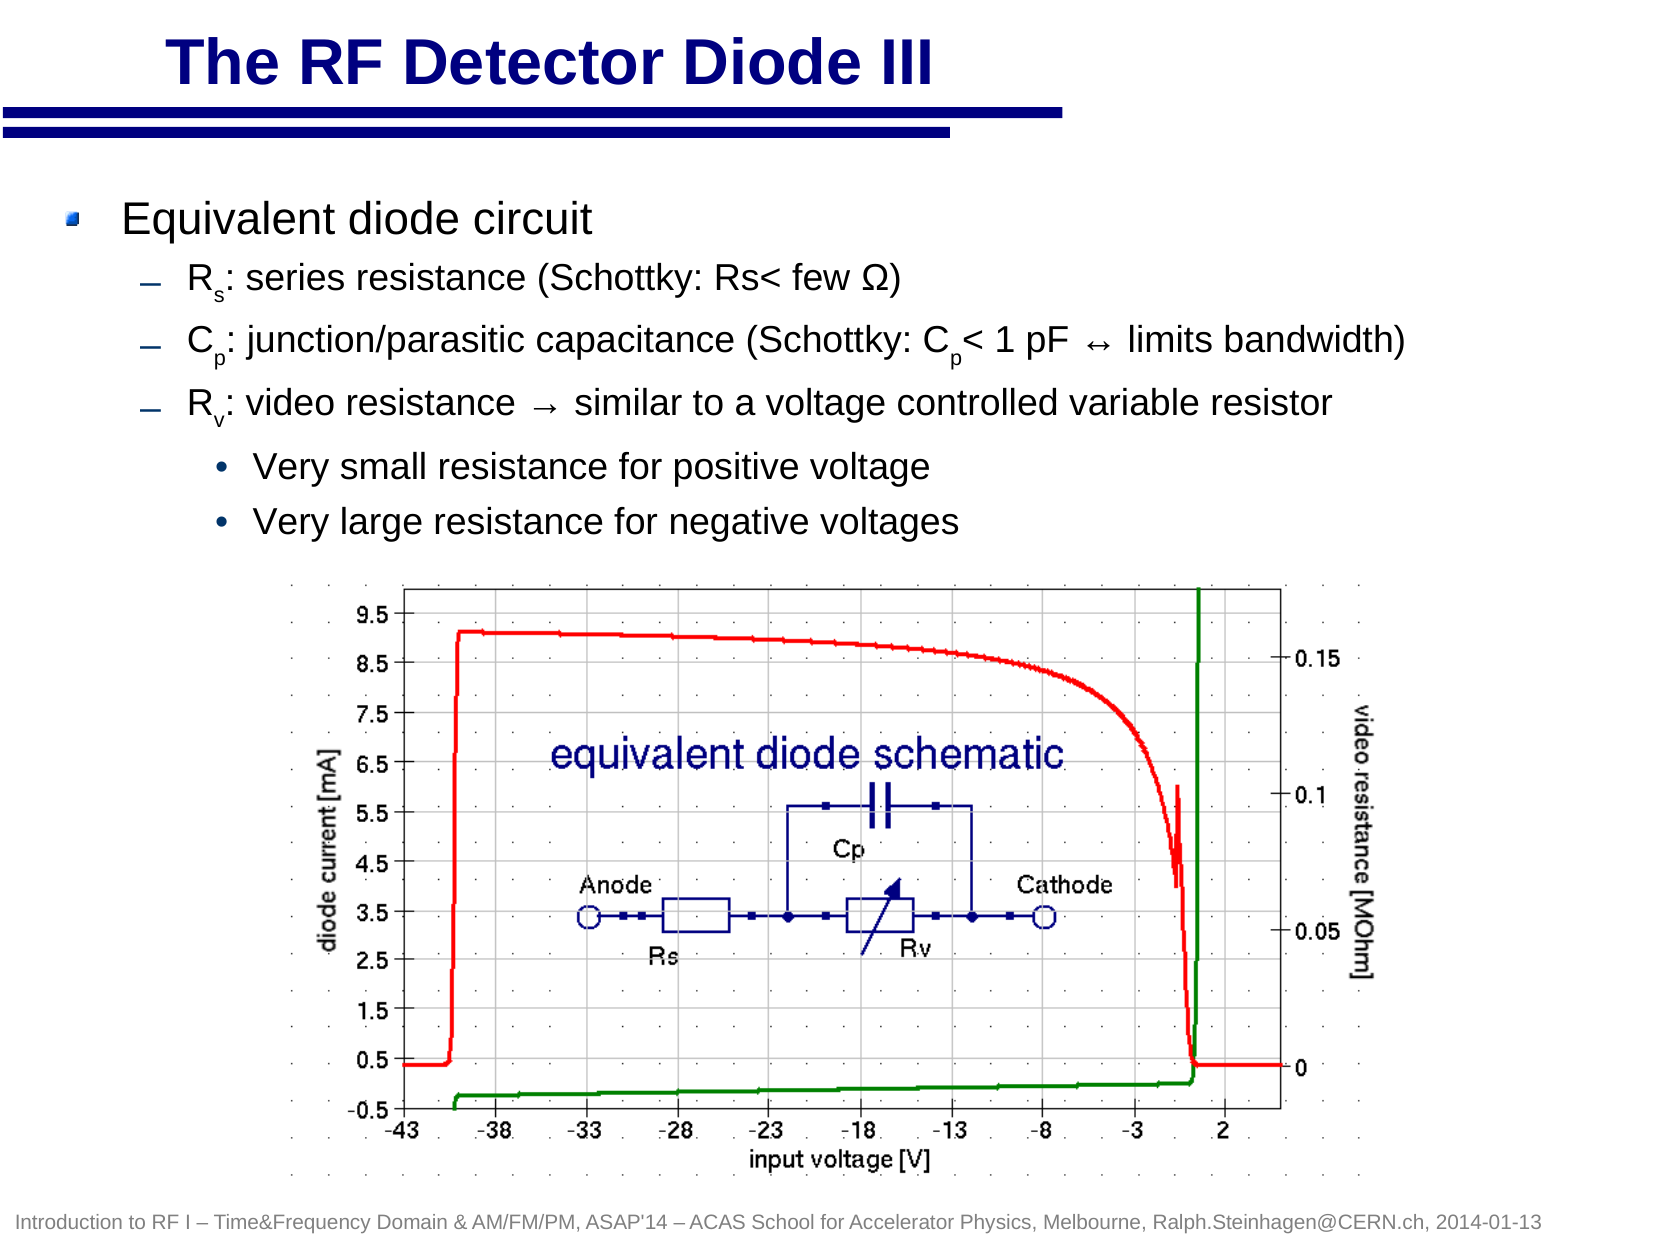

# The RF Detector Diode III
Equivalent diode circuit
Rs: series resistance (Schottky: Rs< few Ω)
Cp: junction/parasitic capacitance (Schottky: Cp< 1 pF ↔ limits bandwidth)
Rv: video resistance → similar to a voltage controlled variable resistor
Very small resistance for positive voltage
Very large resistance for negative voltages